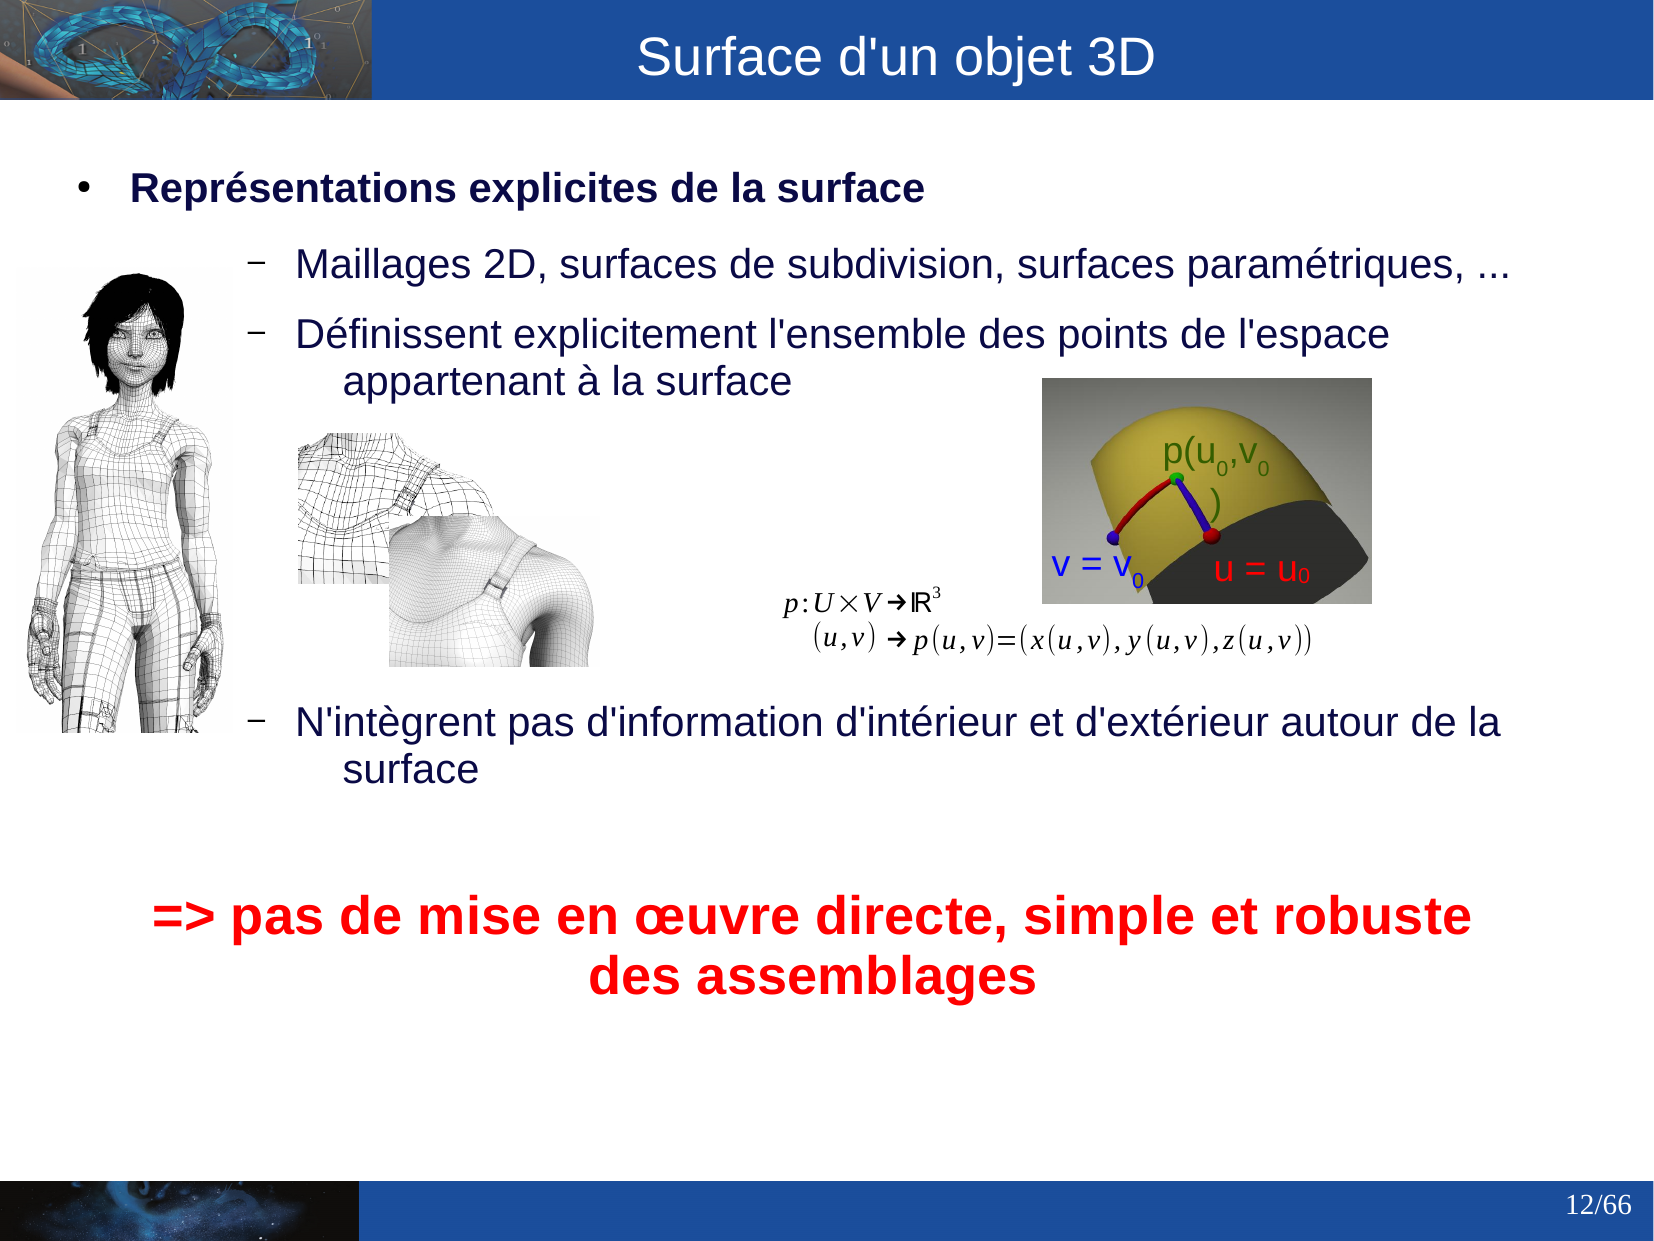

# Surface d'un objet 3D
Représentations explicites de la surface
Maillages 2D, surfaces de subdivision, surfaces paramétriques, ...
Définissent explicitement l'ensemble des points de l'espace appartenant à la surface
N'intègrent pas d'information d'intérieur et d'extérieur autour de la surface
p(u0,v0)
v = v0
u = u0
=> pas de mise en œuvre directe, simple et robuste
des assemblages
12